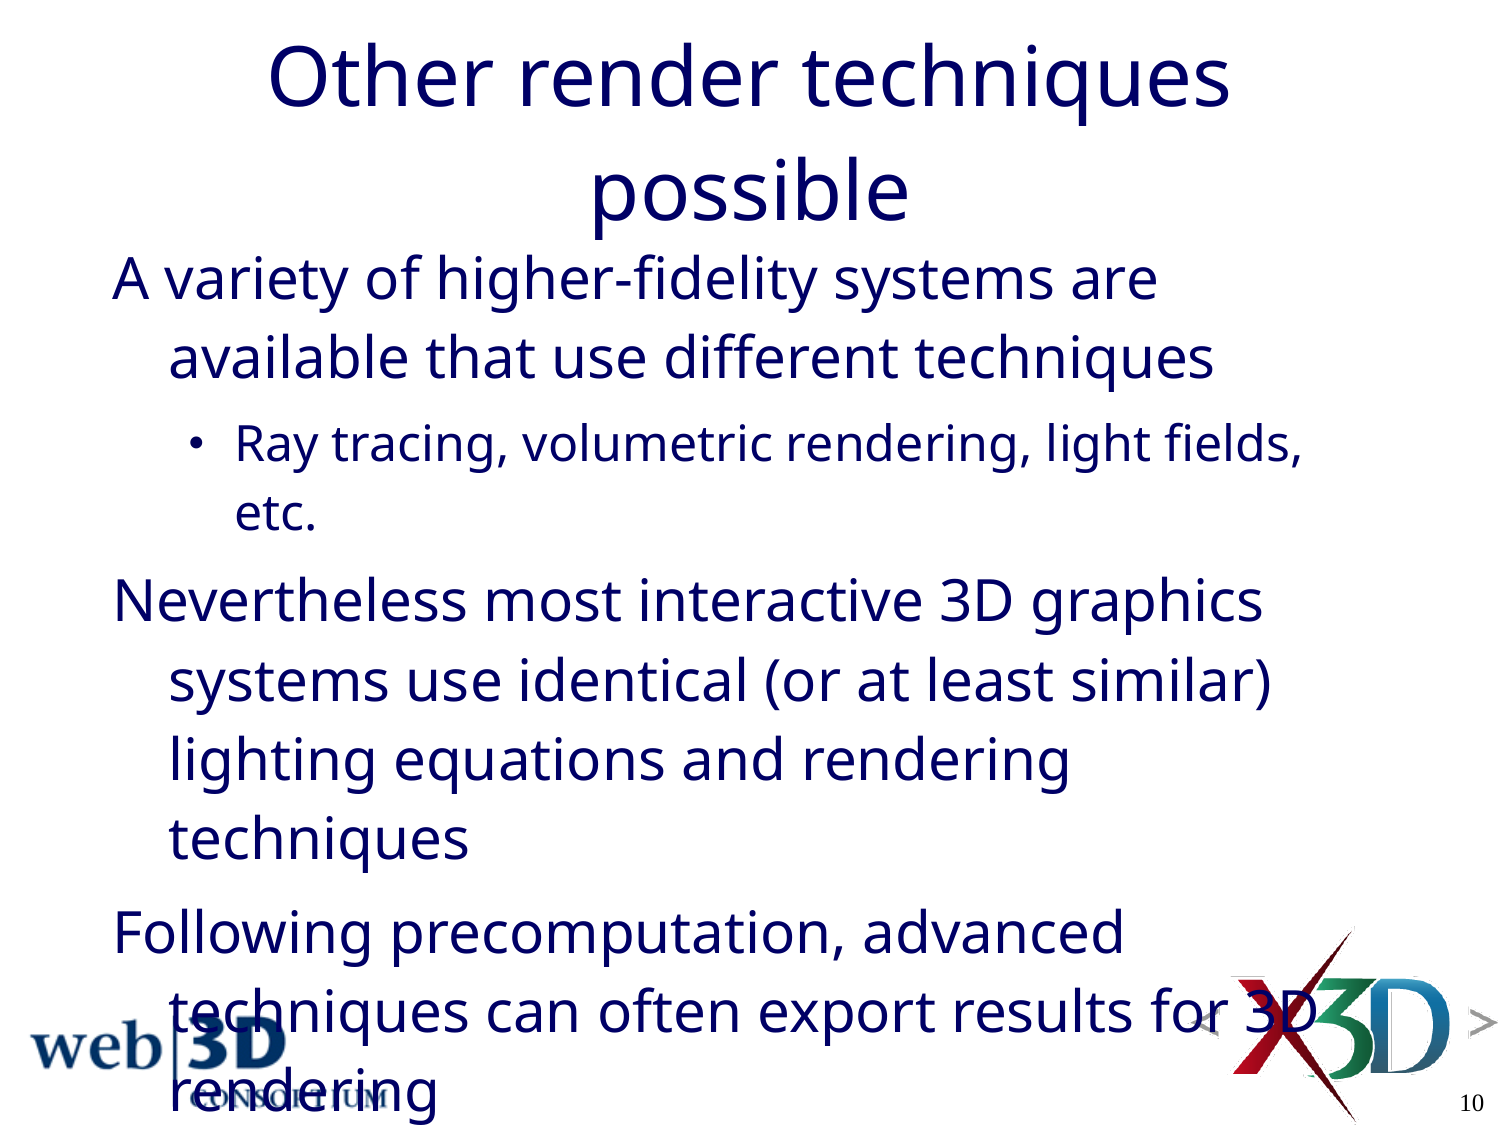

# Other render techniques possible
A variety of higher-fidelity systems are available that use different techniques
Ray tracing, volumetric rendering, light fields, etc.
Nevertheless most interactive 3D graphics systems use identical (or at least similar) lighting equations and rendering techniques
Following precomputation, advanced techniques can often export results for 3D rendering
Thus X3D is a good match for each approach when interactive export to Web is needed